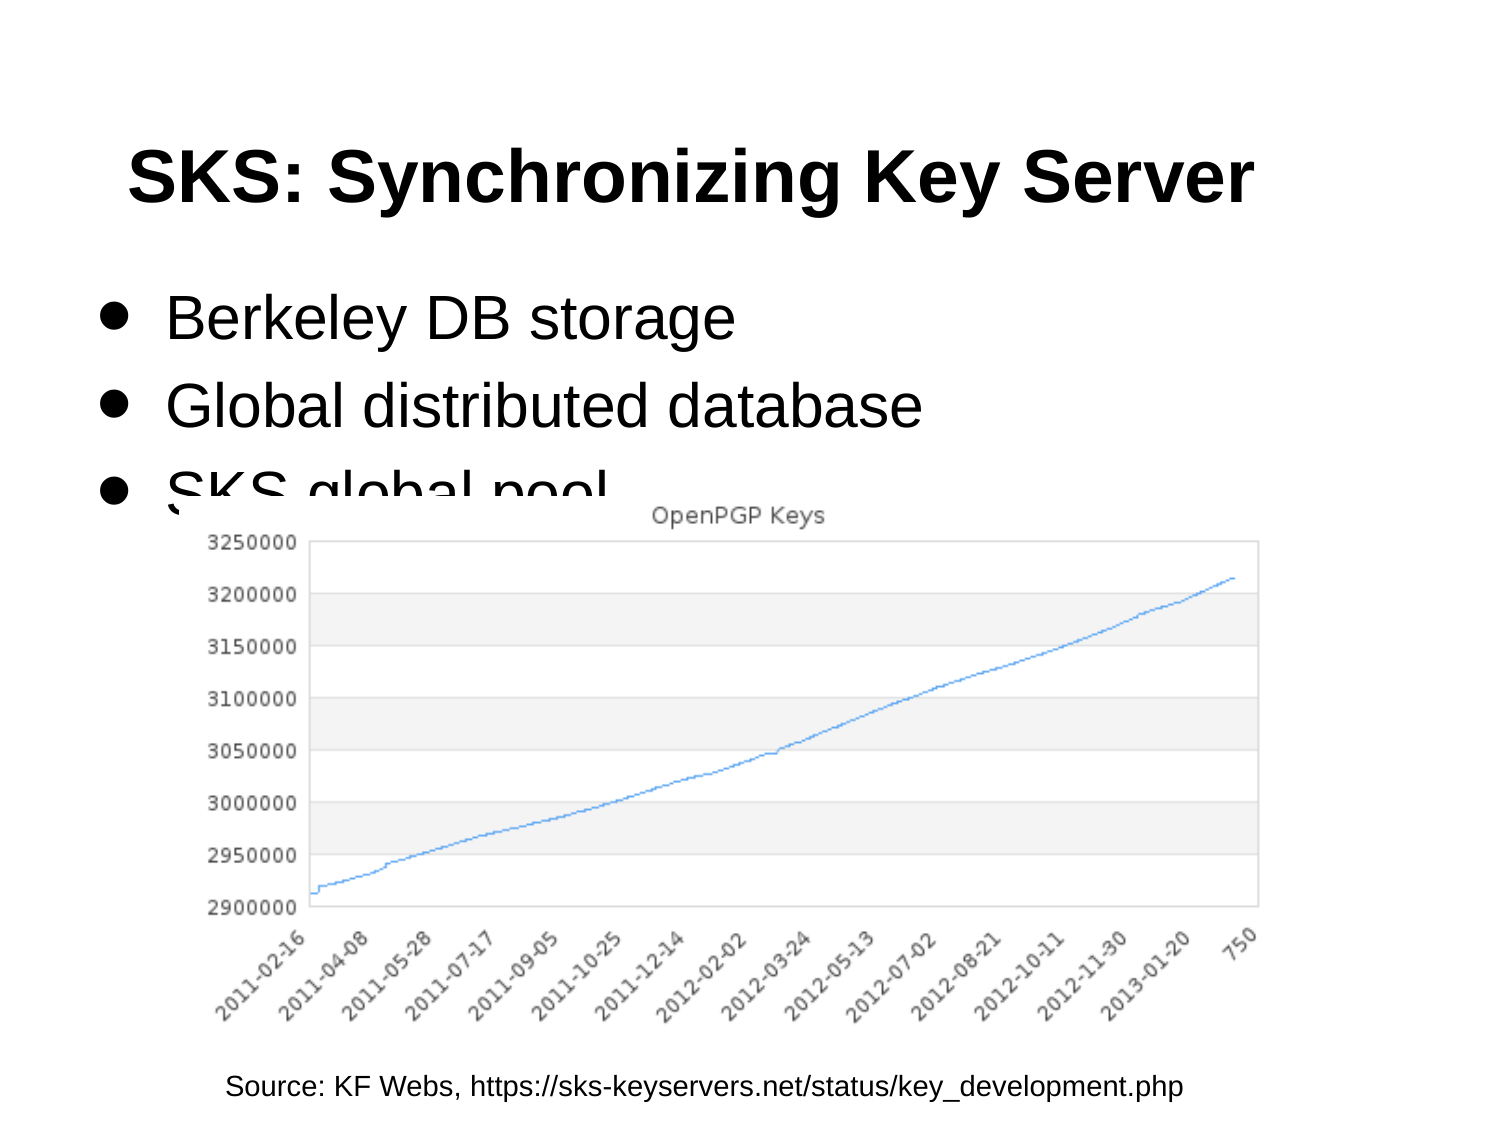

# SKS: Synchronizing Key Server
Berkeley DB storage
Global distributed database
SKS global pool
Source: KF Webs, https://sks-keyservers.net/status/key_development.php